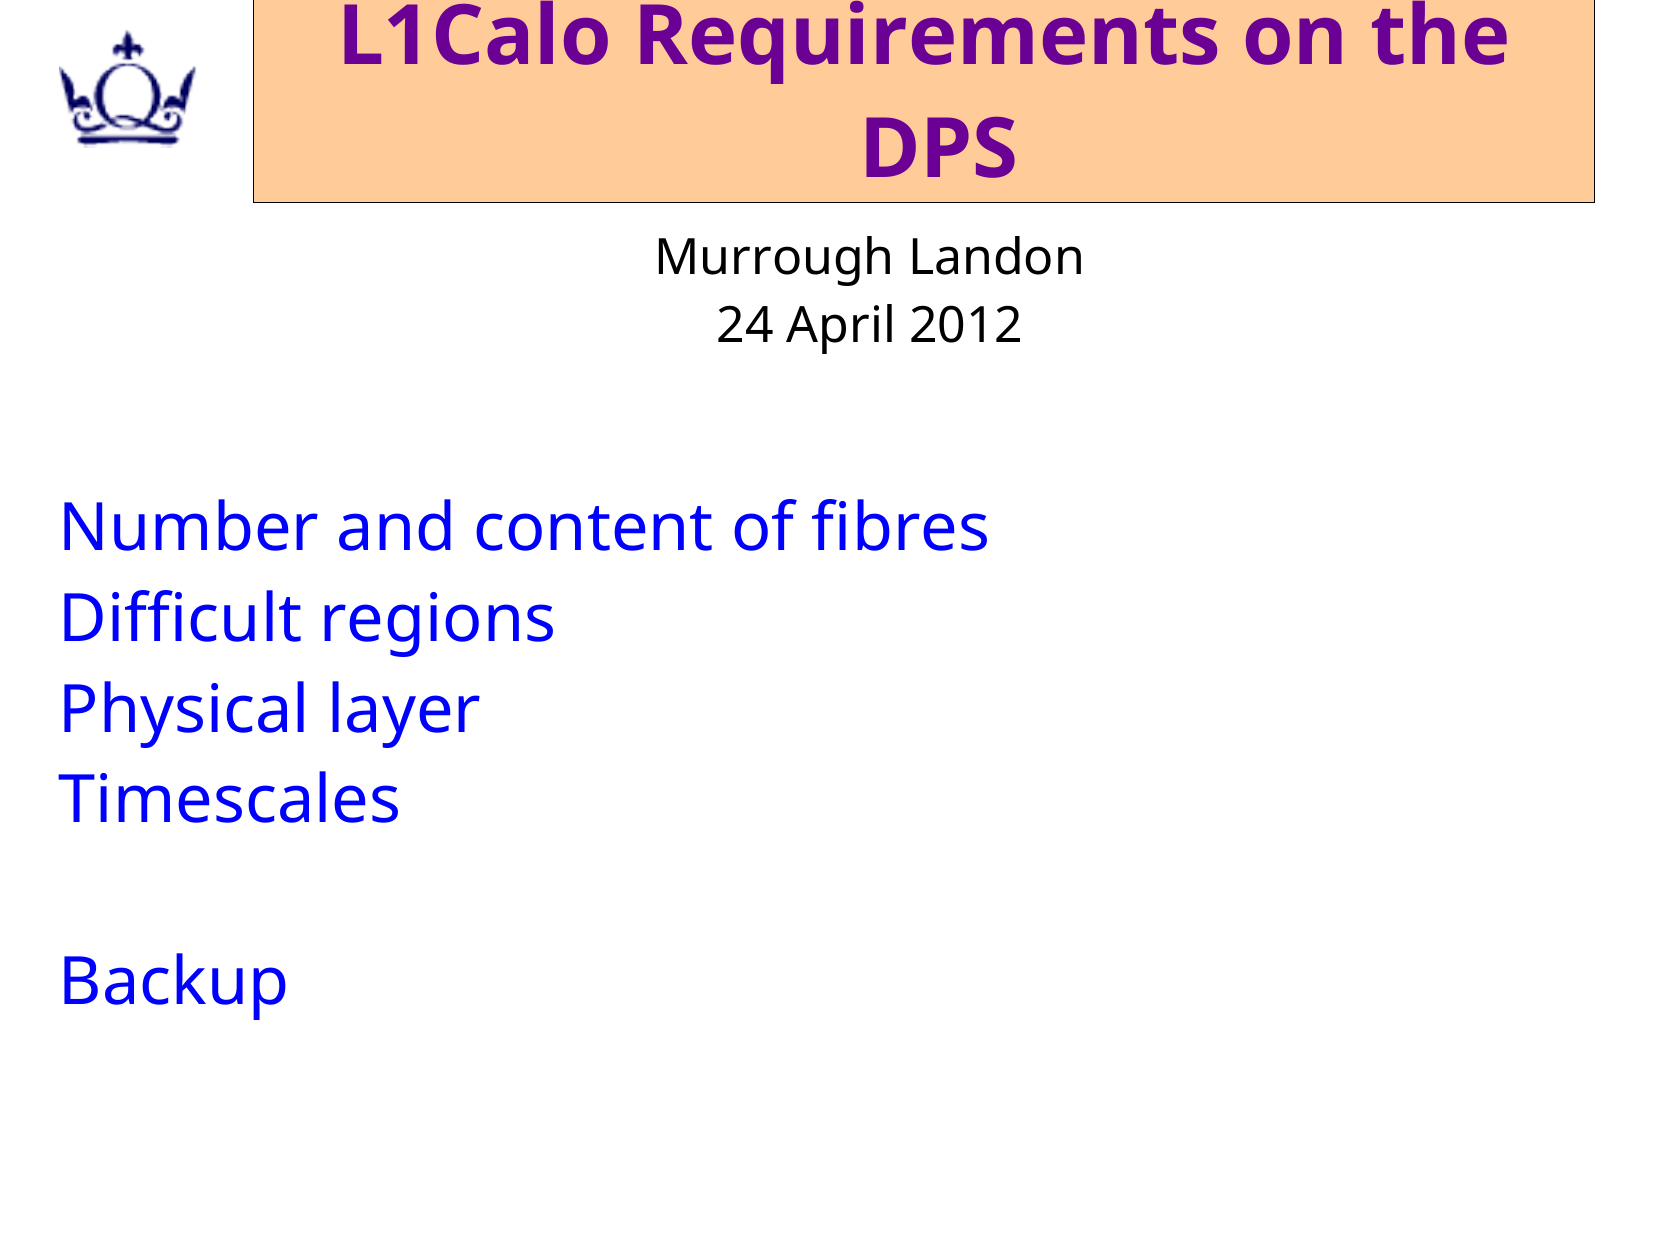

# L1Calo Requirements on the DPS
Murrough Landon
24 April 2012
Number and content of fibres
Difficult regions
Physical layer
Timescales
Backup